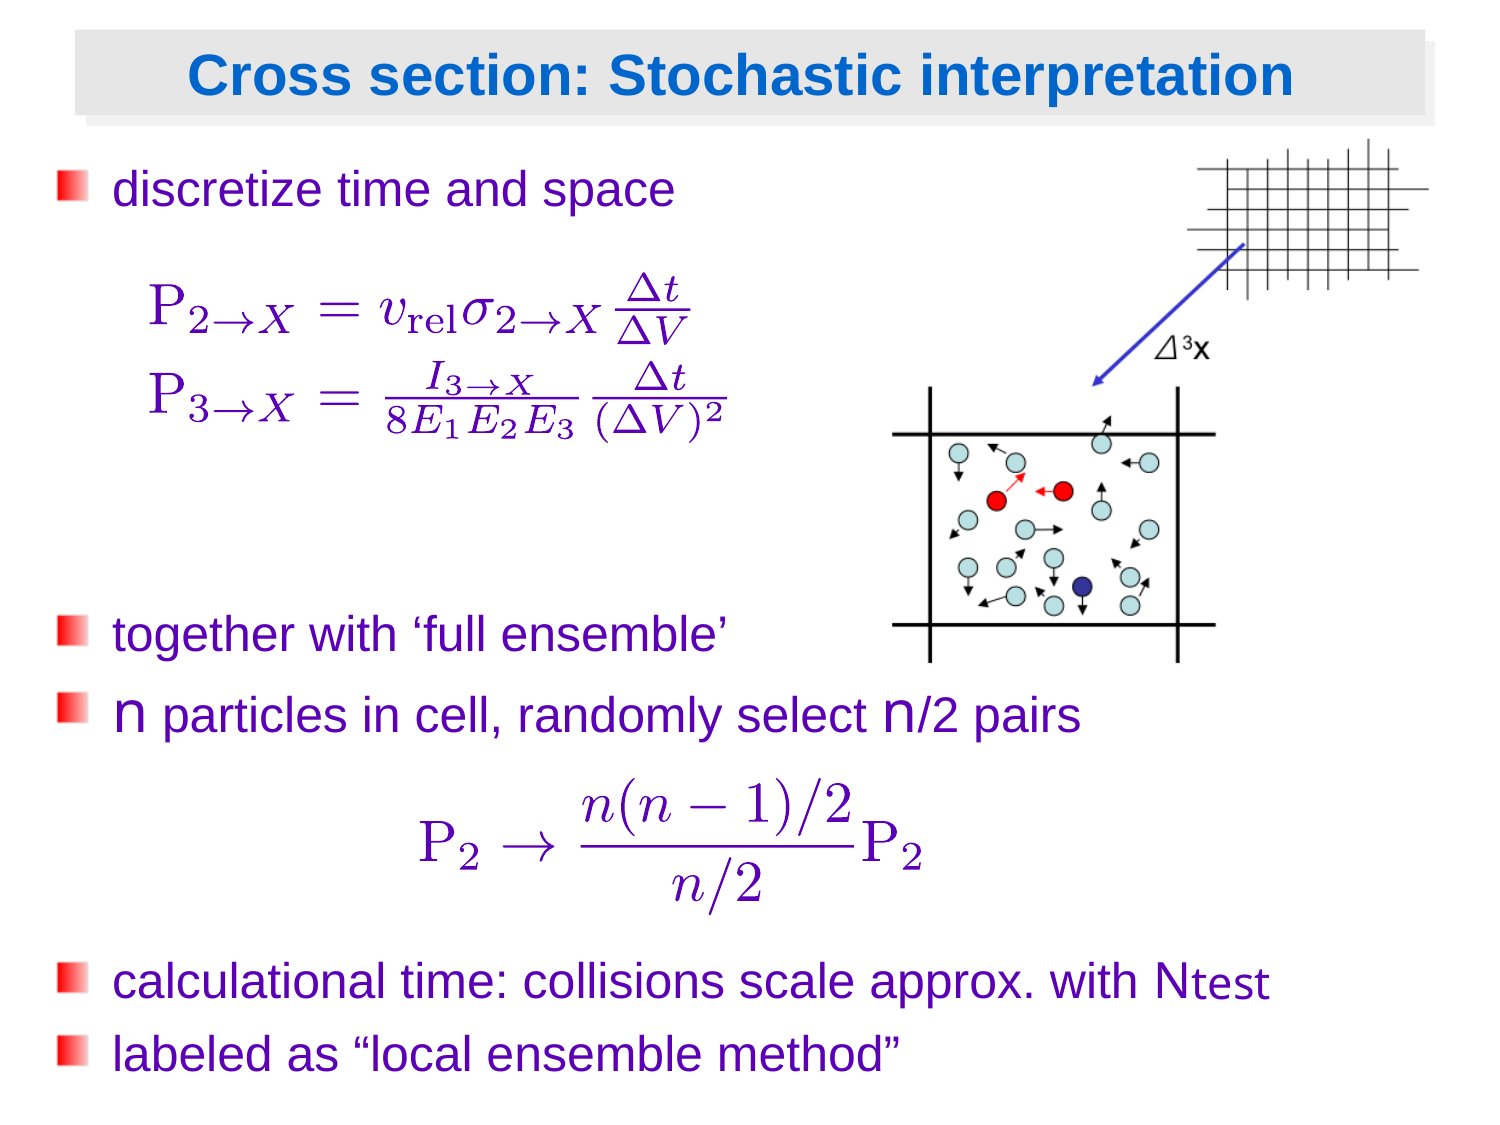

# Cross section: Stochastic interpretation
discretize time and space
together with ‘full ensemble’
n particles in cell, randomly select n/2 pairs
calculational time: collisions scale approx. with Ntest
labeled as “local ensemble method”